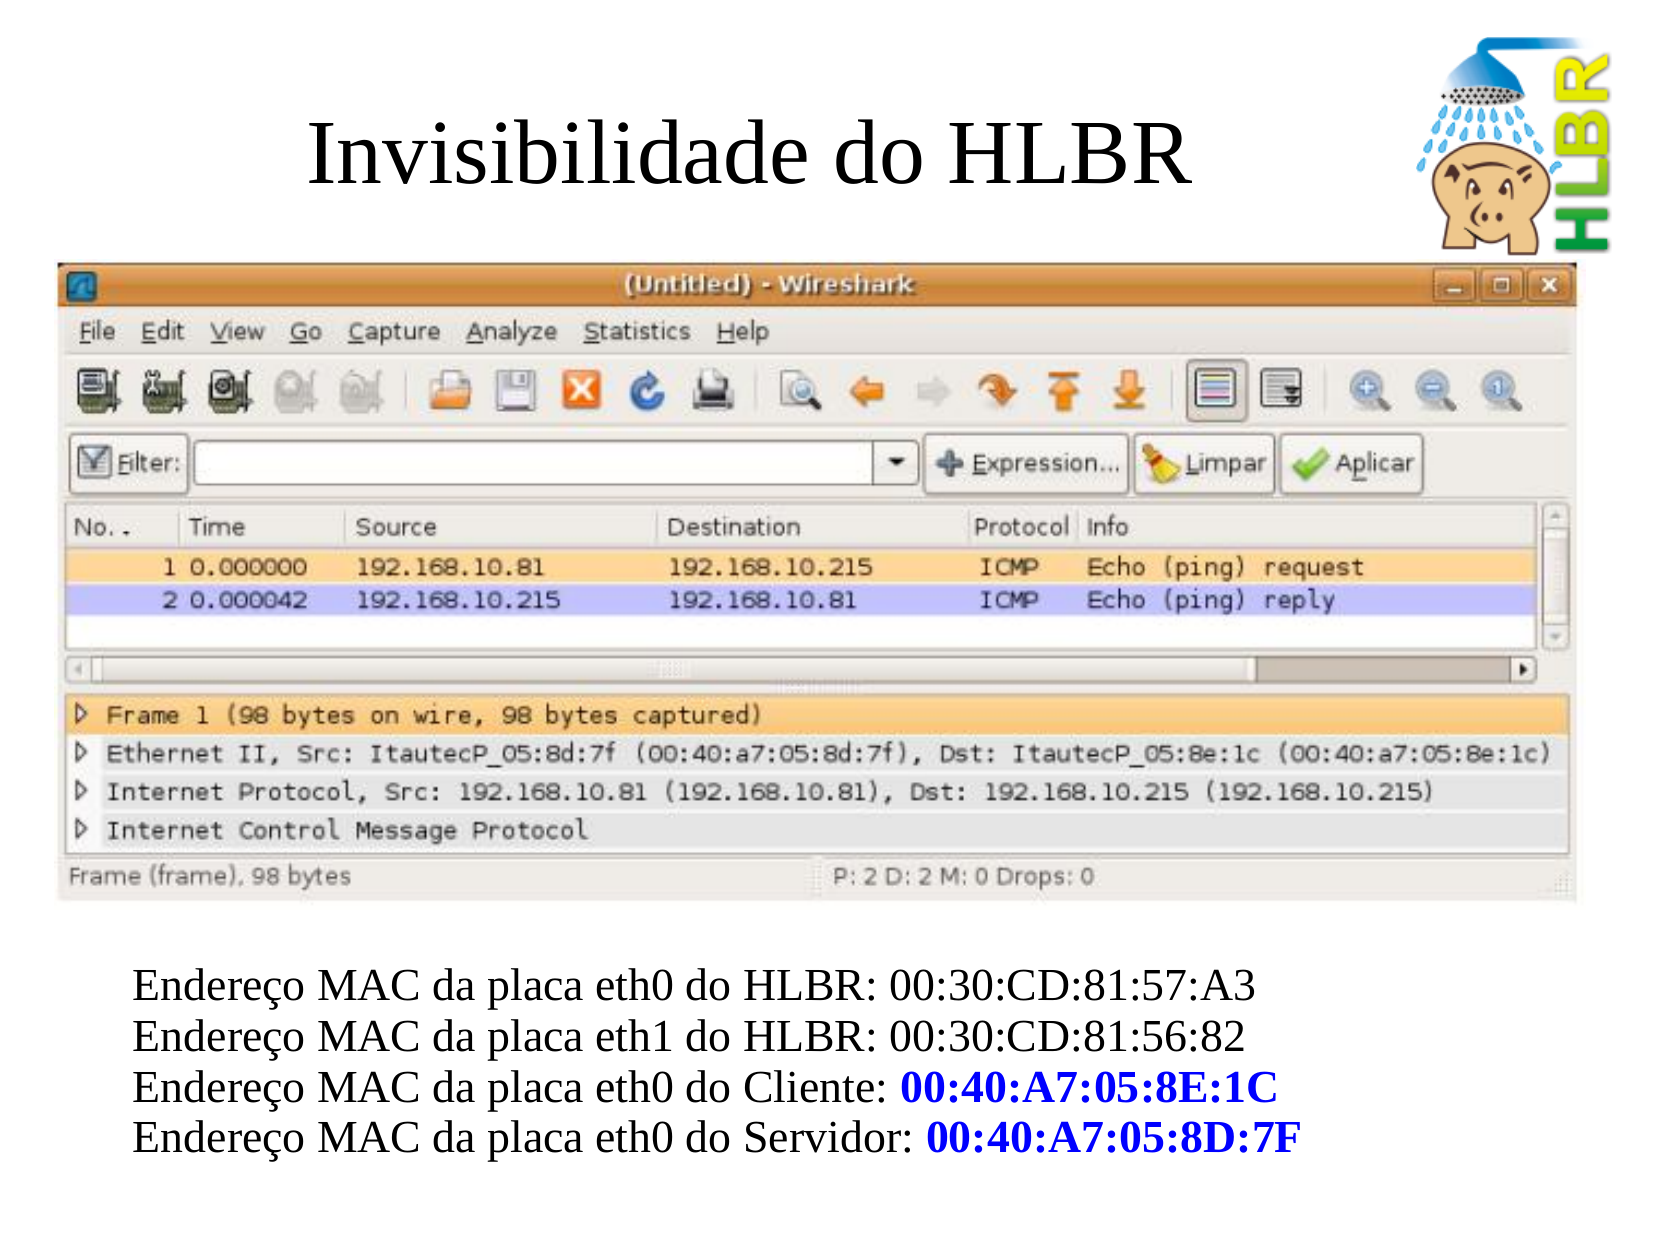

# Invisibilidade do HLBR
Endereço MAC da placa eth0 do HLBR: 00:30:CD:81:57:A3
Endereço MAC da placa eth1 do HLBR: 00:30:CD:81:56:82
Endereço MAC da placa eth0 do Cliente: 00:40:A7:05:8E:1C
Endereço MAC da placa eth0 do Servidor: 00:40:A7:05:8D:7F